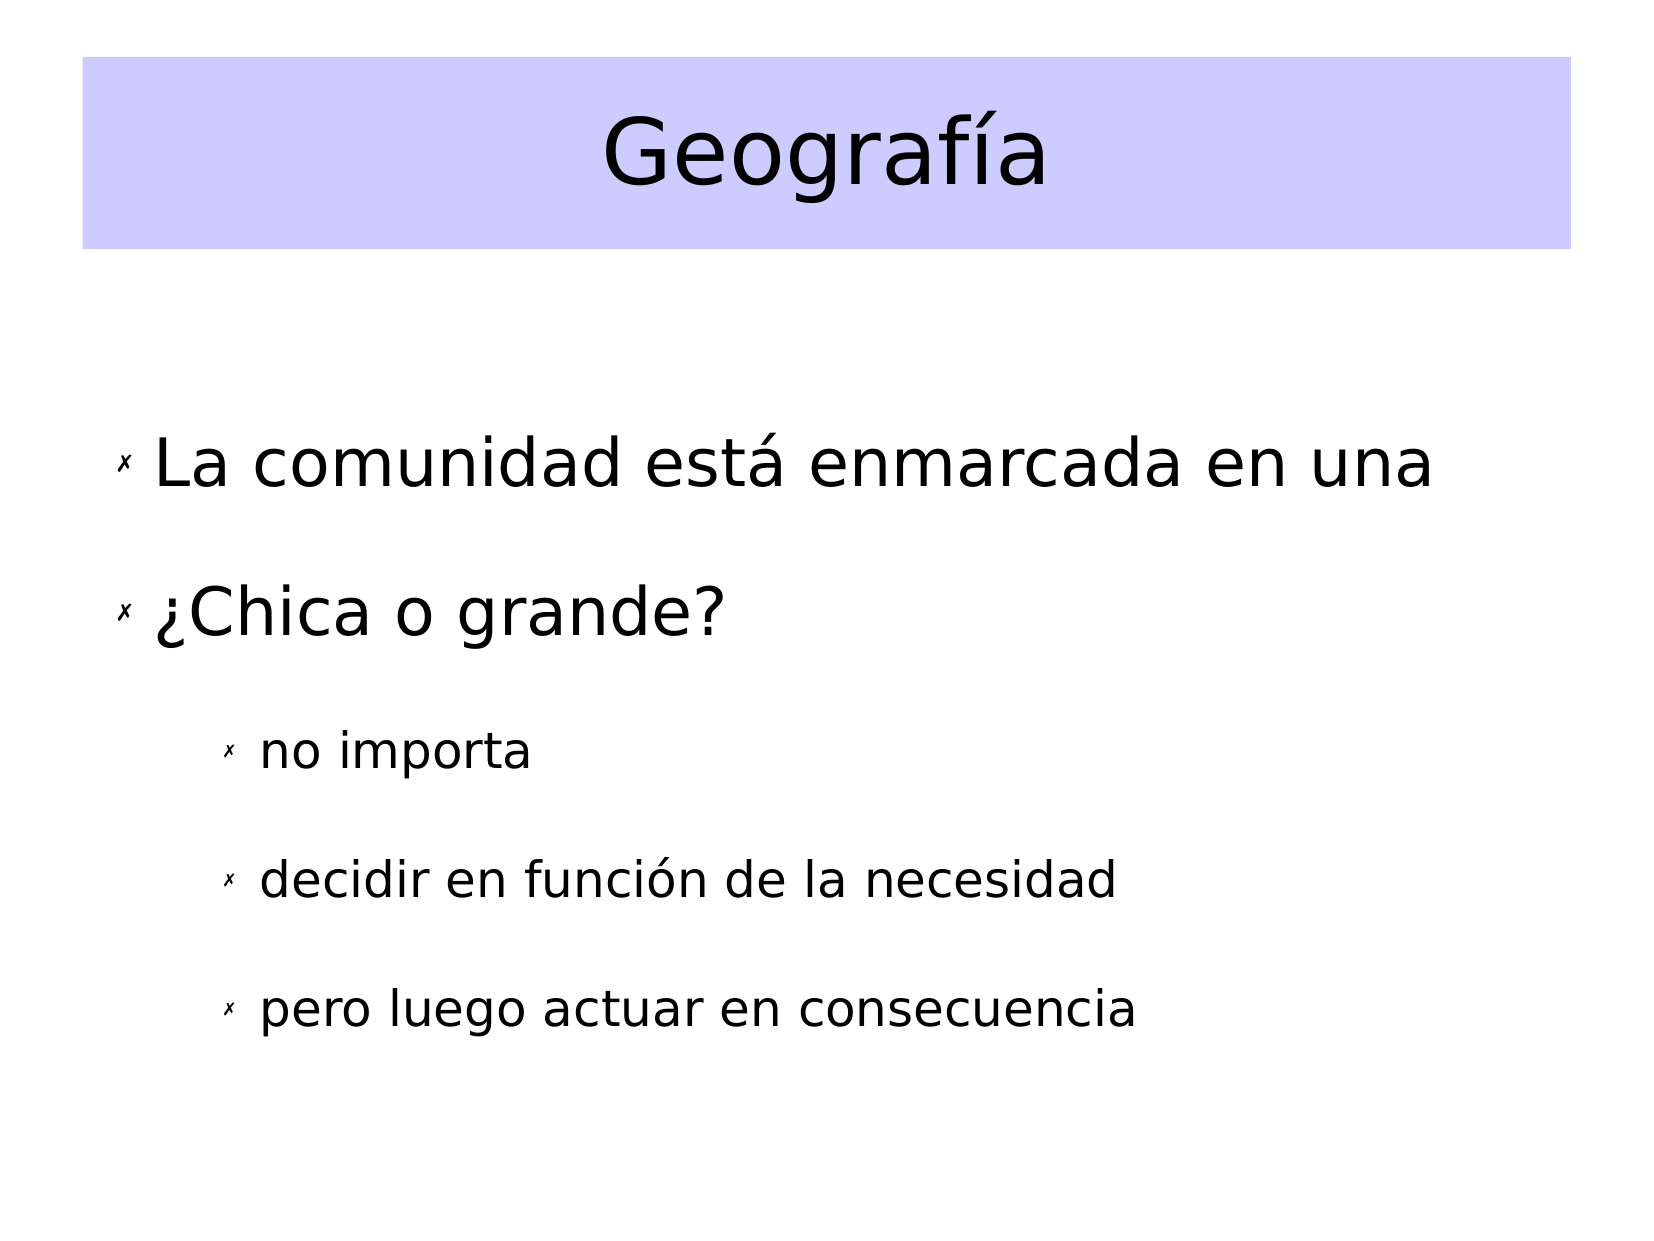

Geografía
# La comunidad está enmarcada en una
¿Chica o grande?
no importa
decidir en función de la necesidad
pero luego actuar en consecuencia